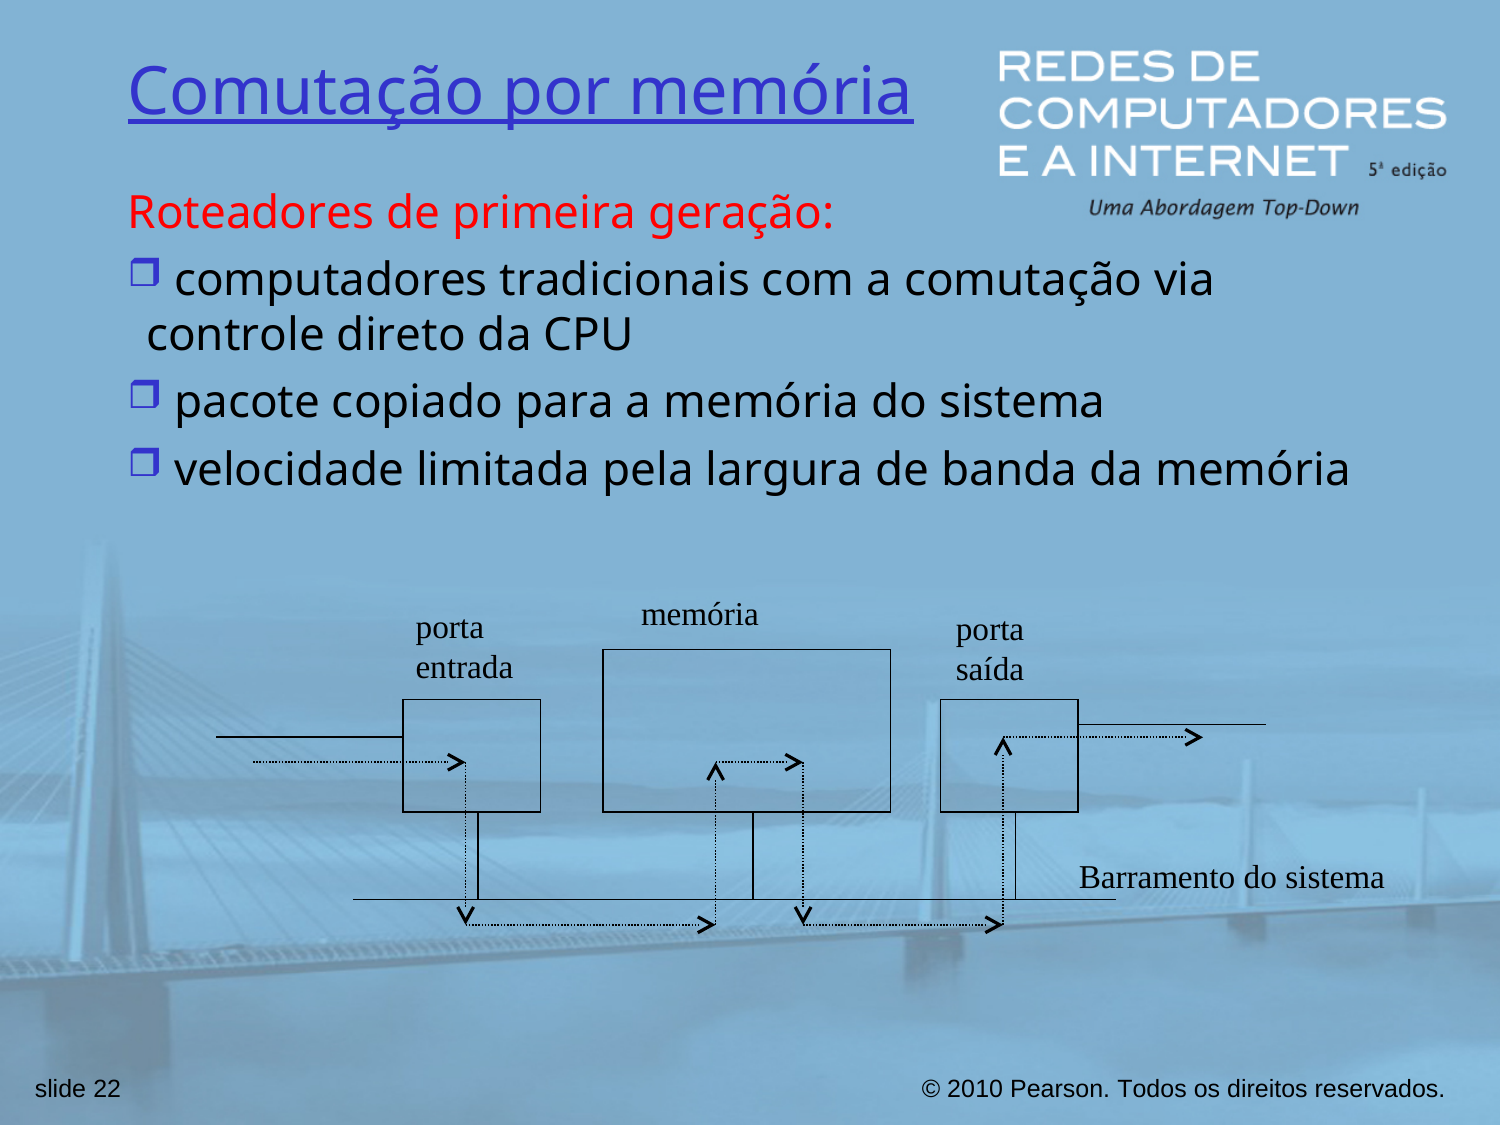

# Comutação por memória
Roteadores de primeira geração:
 computadores tradicionais com a comutação via controle direto da CPU
 pacote copiado para a memória do sistema
 velocidade limitada pela largura de banda da memória
memória
porta
entrada
porta
saída
Barramento do sistema